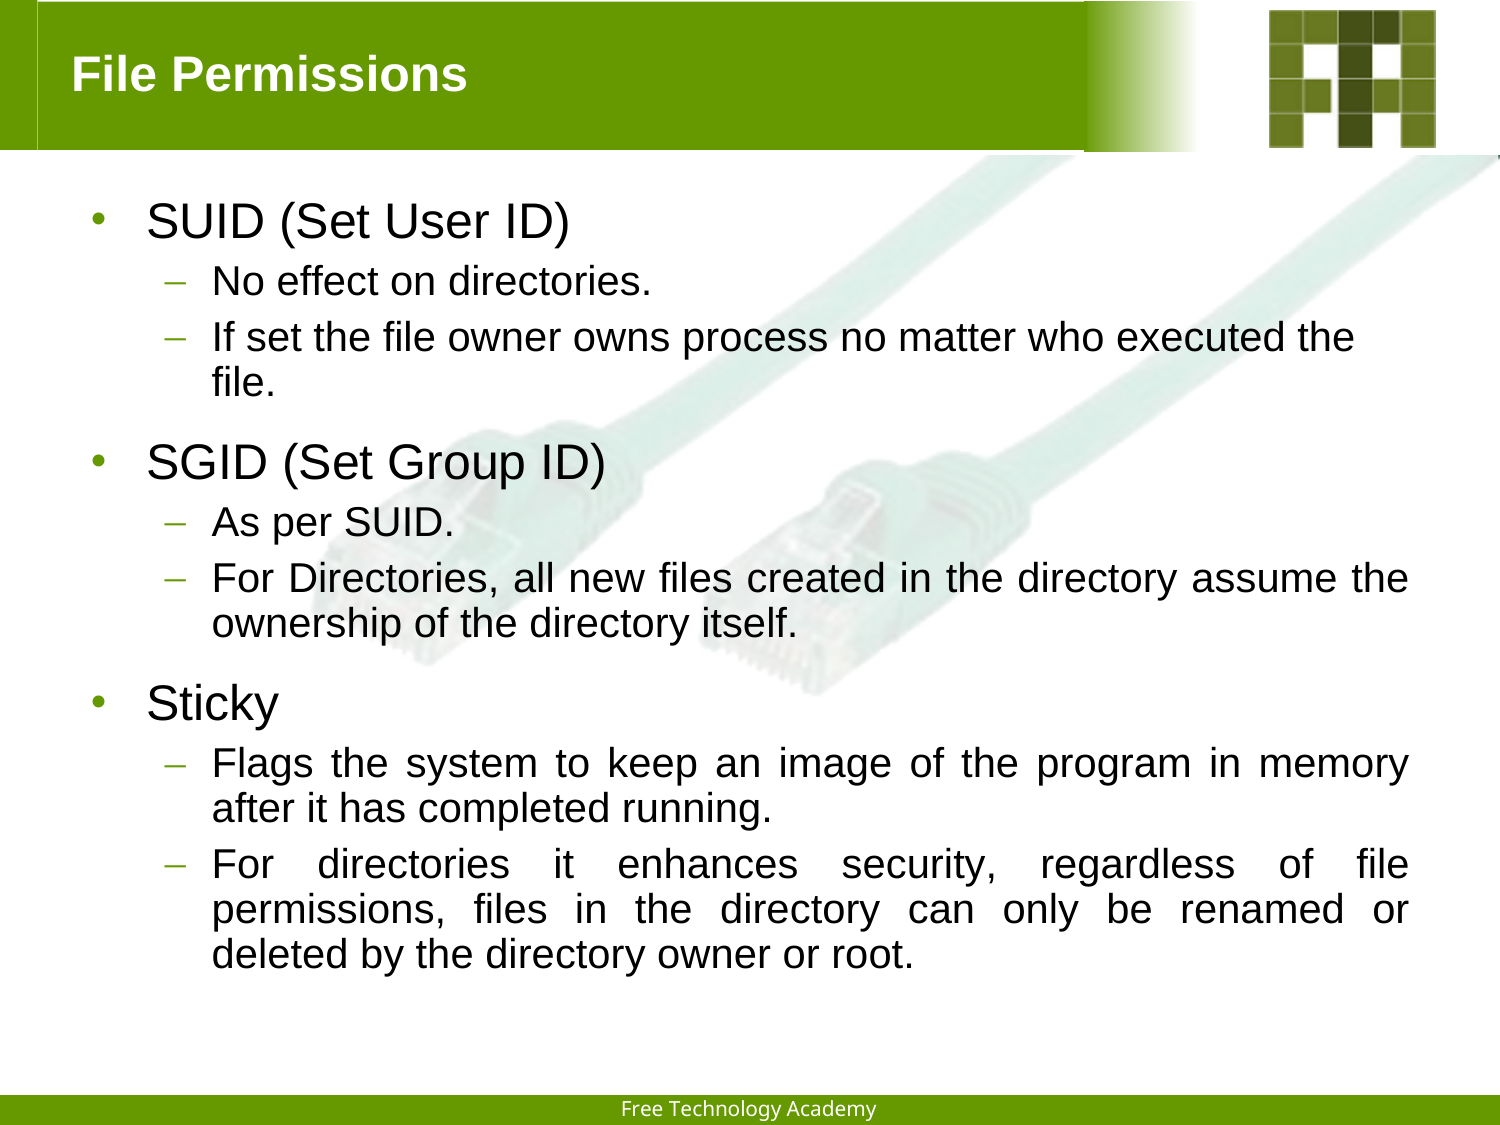

File Permissions
# SUID (Set User ID)
No effect on directories.
If set the file owner owns process no matter who executed the file.
SGID (Set Group ID)
As per SUID.
For Directories, all new files created in the directory assume the ownership of the directory itself.
Sticky
Flags the system to keep an image of the program in memory after it has completed running.
For directories it enhances security, regardless of file permissions, files in the directory can only be renamed or deleted by the directory owner or root.